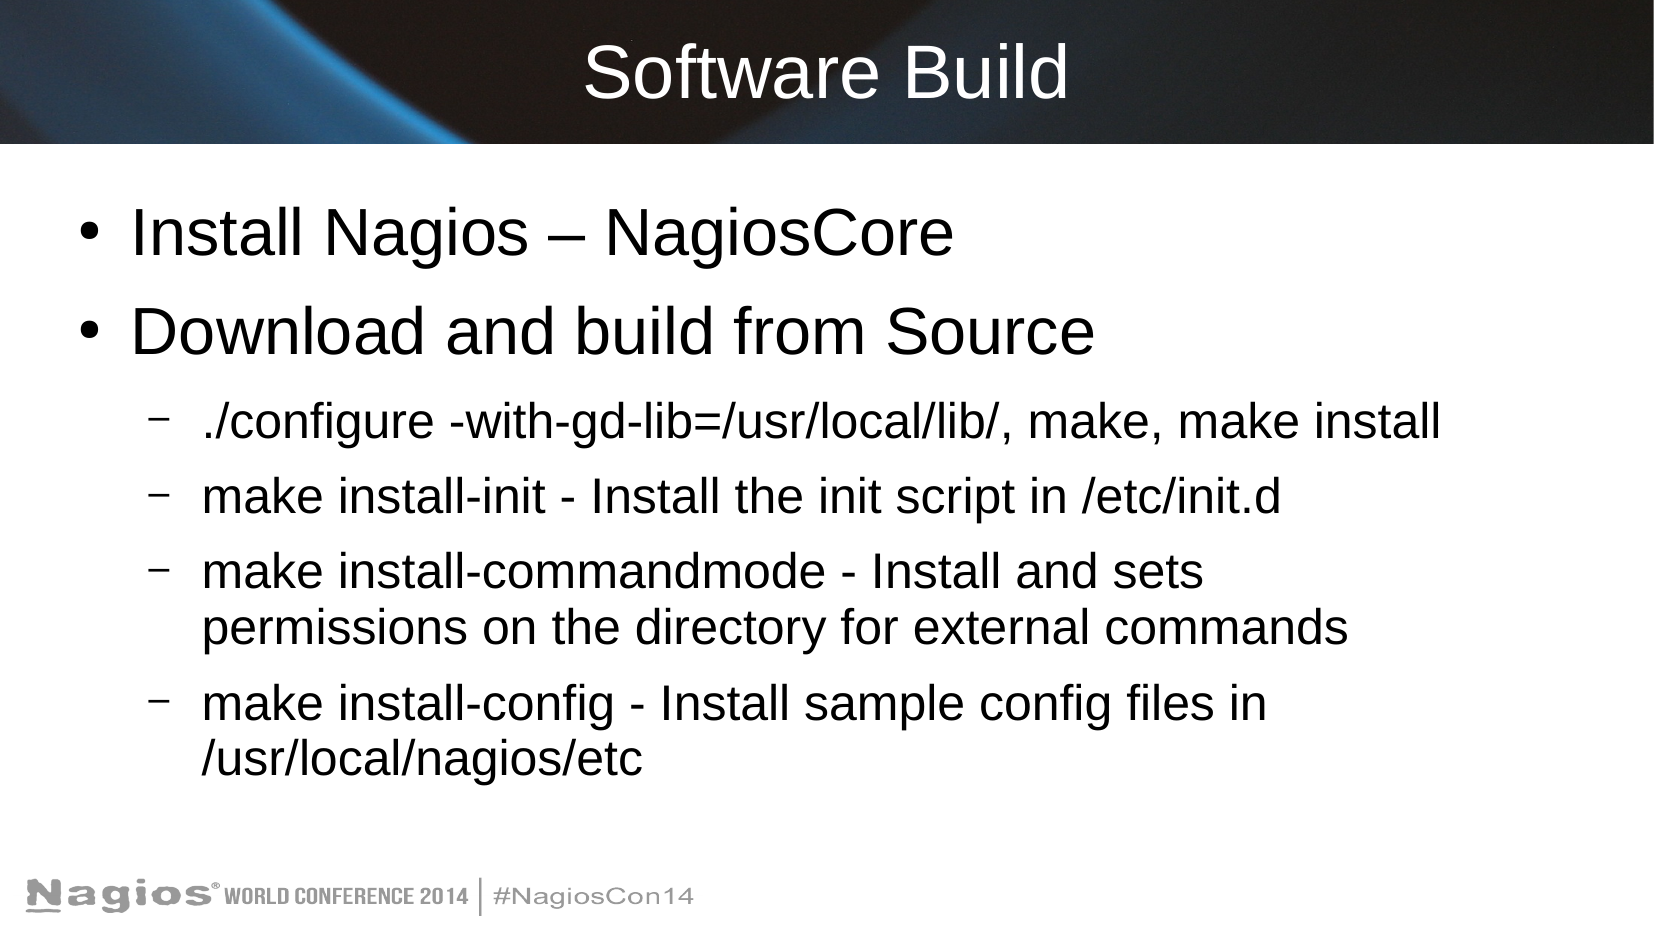

# Software Build
Install Nagios – NagiosCore
Download and build from Source
./configure -with-gd-lib=/usr/local/lib/, make, make install
make install-init - Install the init script in /etc/init.d
make install-commandmode - Install and sets permissions on the directory for external commands
make install-config - Install sample config files in /usr/local/nagios/etc